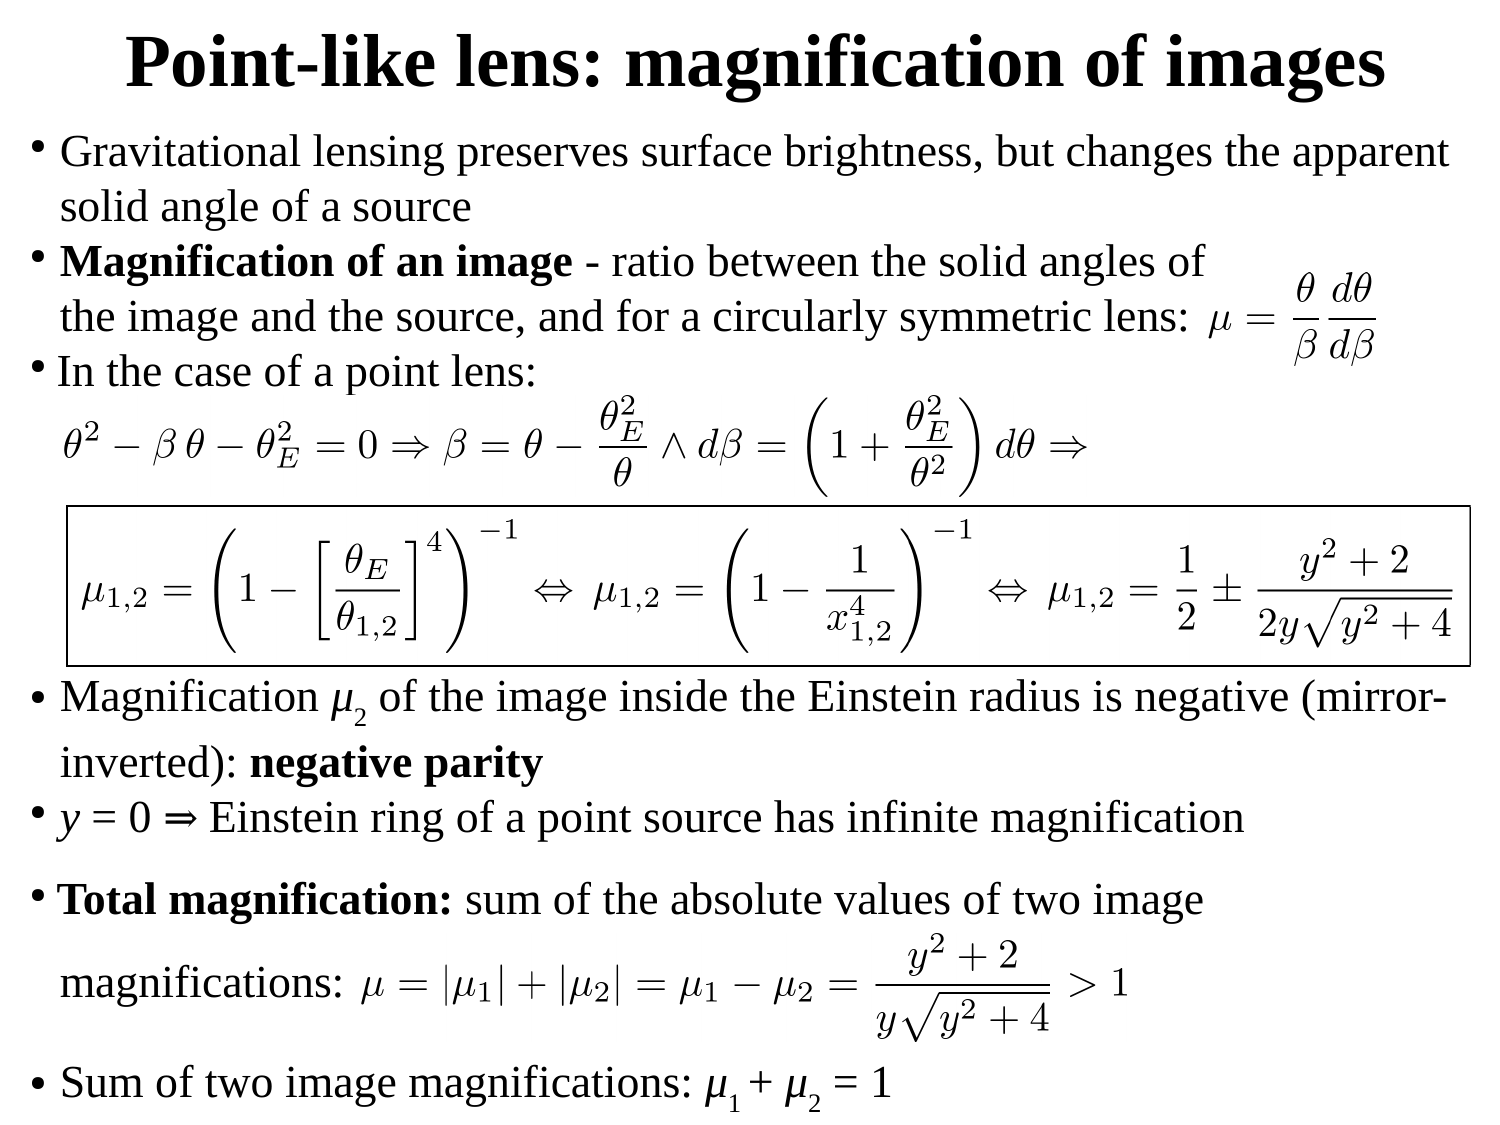

Point-like lens: magnification of images
Gravitational lensing preserves surface brightness, but changes the apparent solid angle of a source
Magnification of an image - ratio between the solid angles of the image and the source, and for a circularly symmetric lens:
In the case of a point lens:
Magnification μ2 of the image inside the Einstein radius is negative (mirror-inverted): negative parity
y = 0 ⇒ Einstein ring of a point source has infinite magnification
Total magnification: sum of the absolute values of two image magnifications:
Sum of two image magnifications: μ1 + μ2 = 1